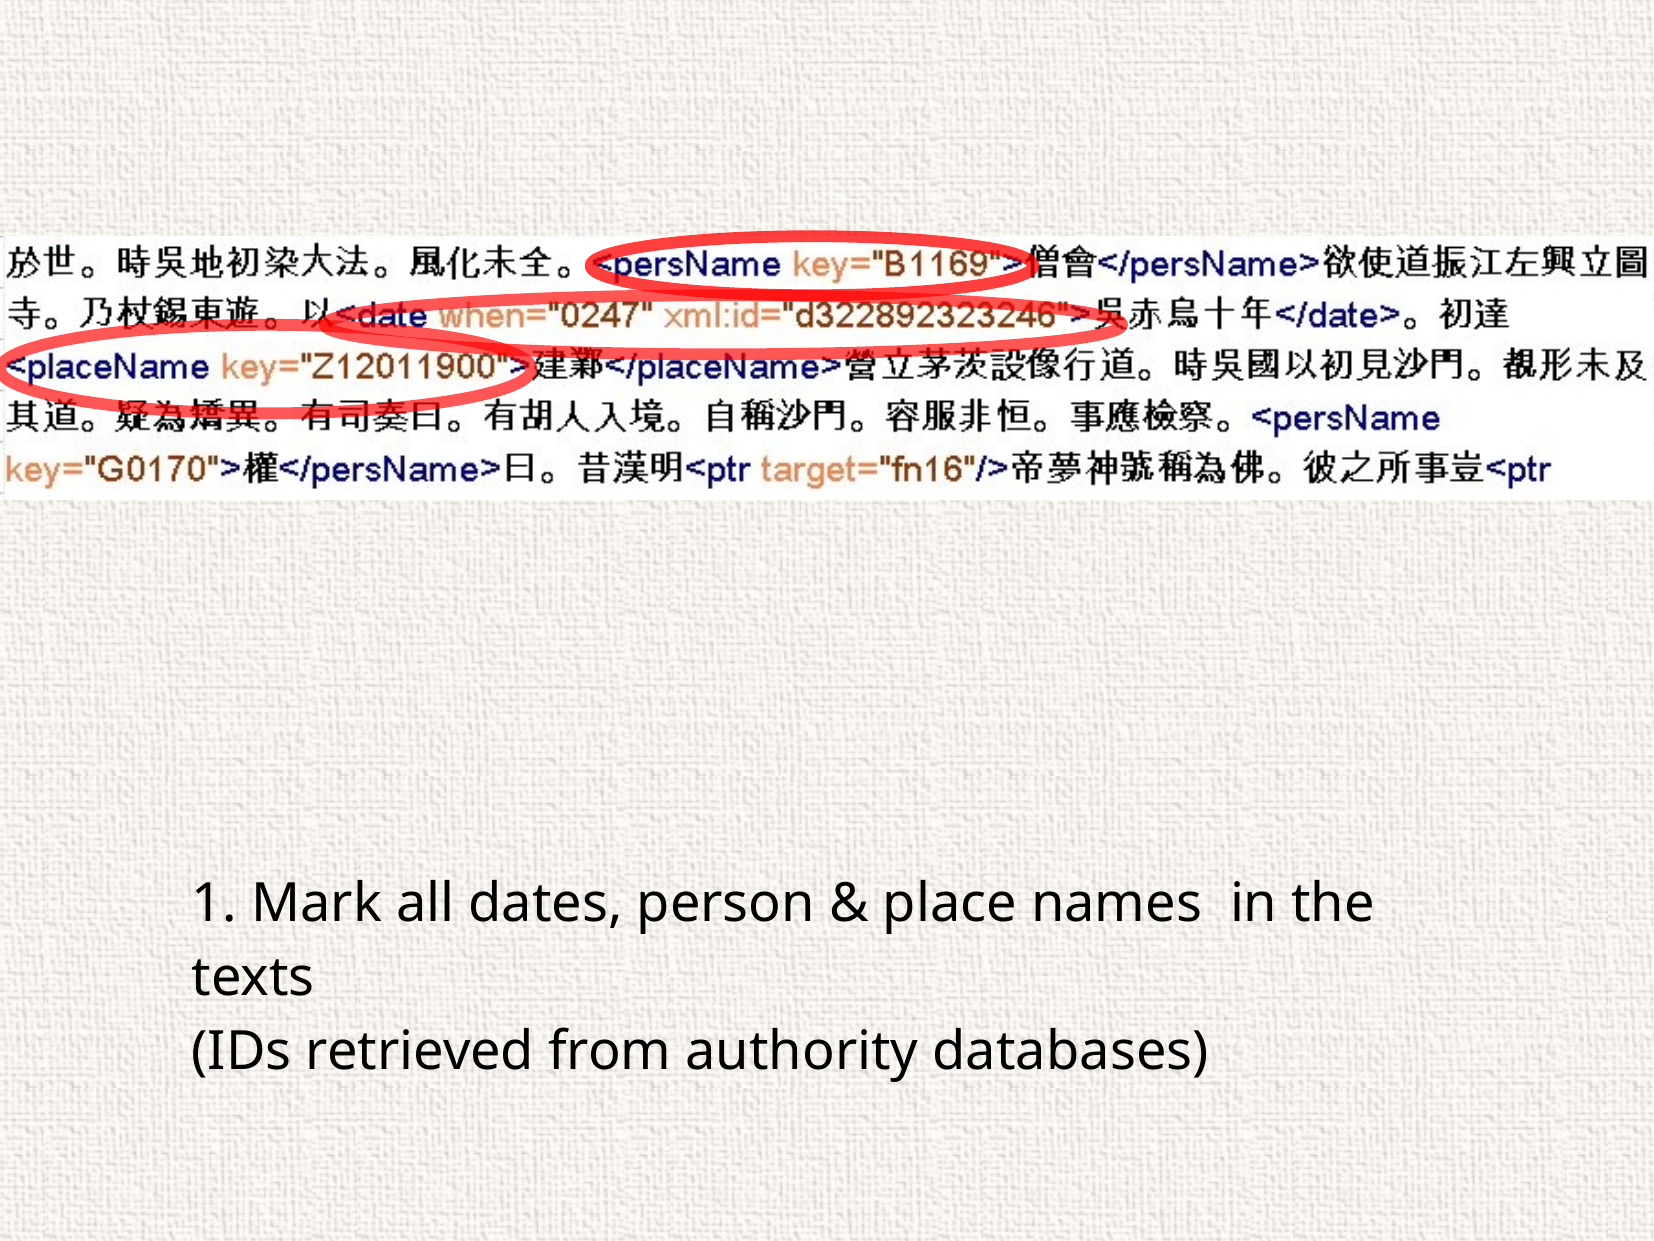

1. Mark all dates, person & place names in the texts
(IDs retrieved from authority databases)